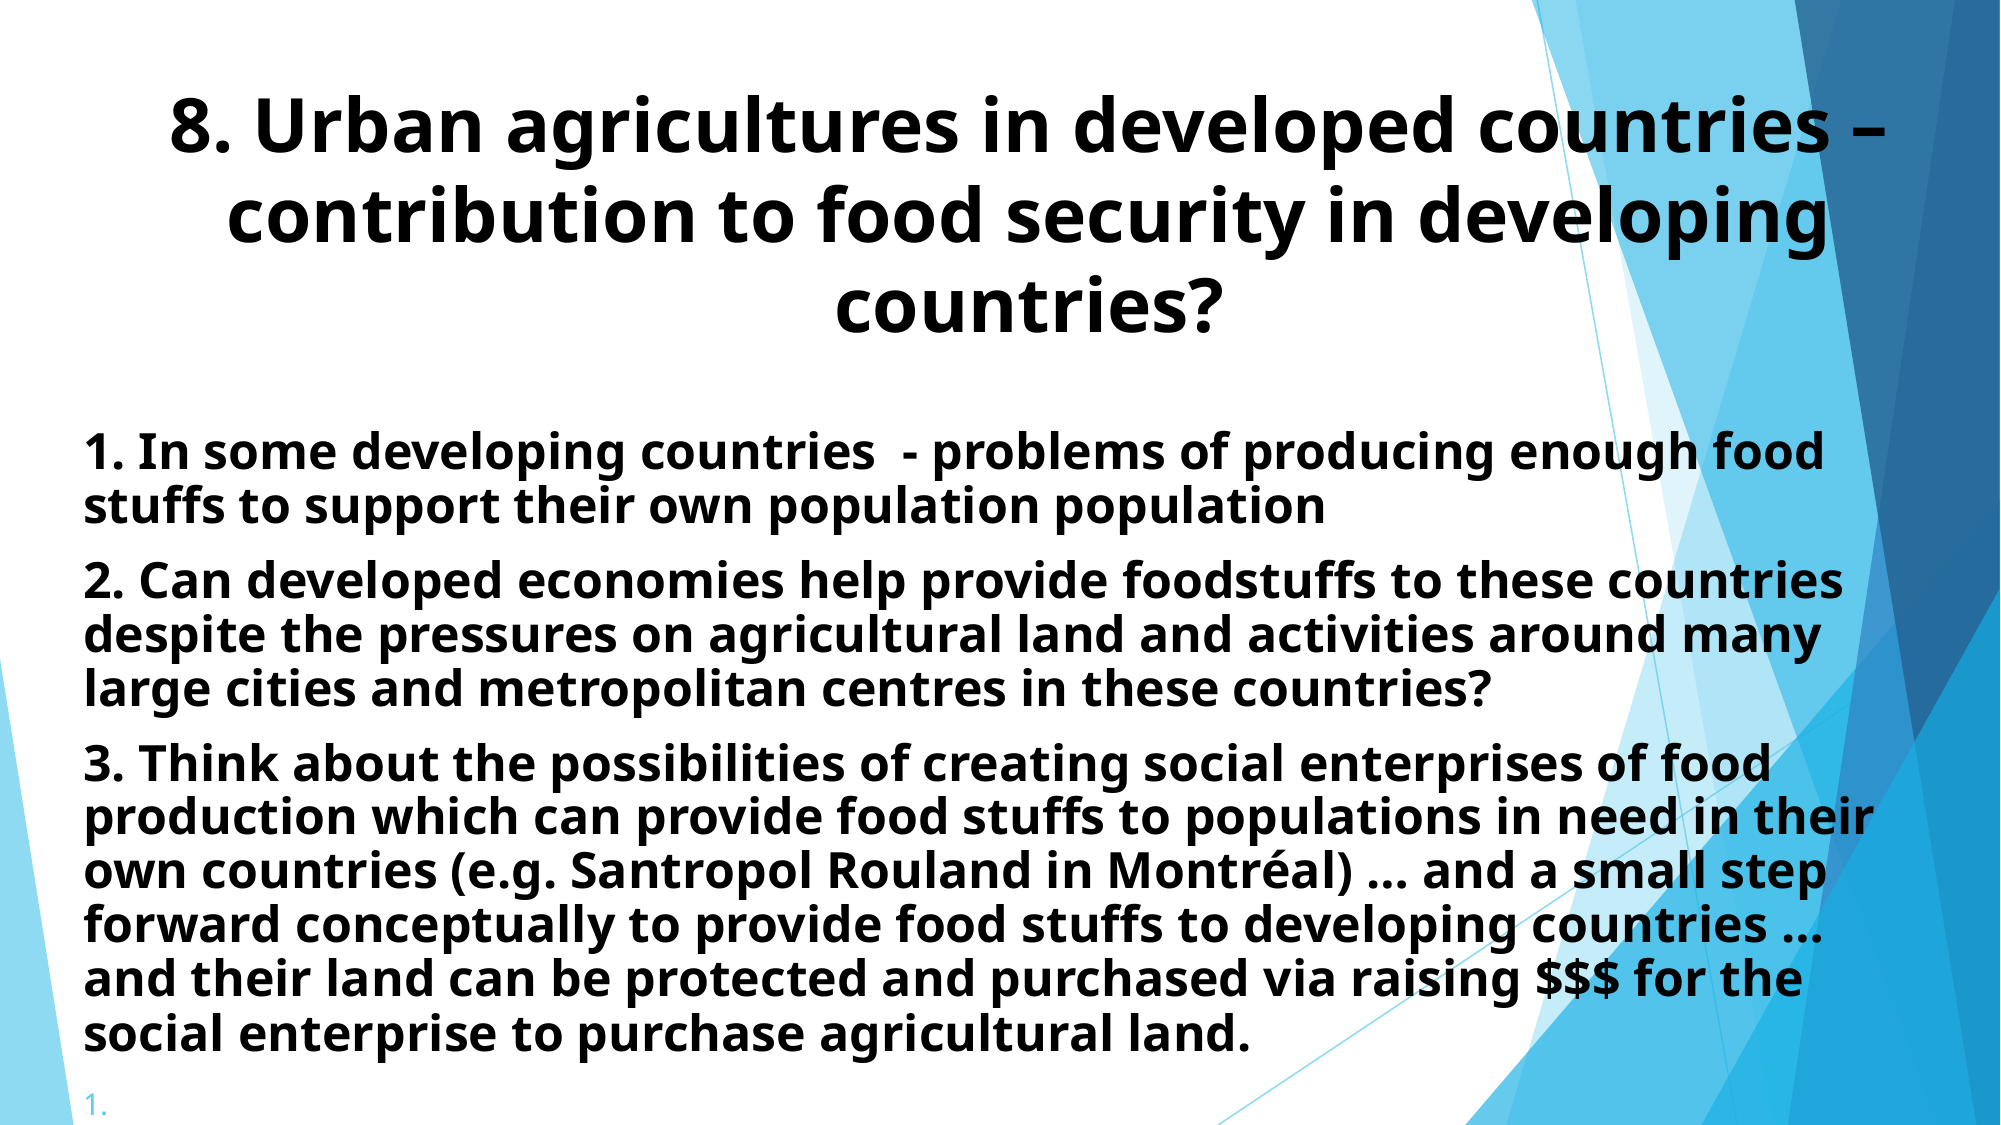

# 8. Urban agricultures in developed countries – contribution to food security in developing countries?
1. In some developing countries - problems of producing enough food stuffs to support their own population population
2. Can developed economies help provide foodstuffs to these countries despite the pressures on agricultural land and activities around many large cities and metropolitan centres in these countries?
3. Think about the possibilities of creating social enterprises of food production which can provide food stuffs to populations in need in their own countries (e.g. Santropol Rouland in Montréal) … and a small step forward conceptually to provide food stuffs to developing countries … and their land can be protected and purchased via raising $$$ for the social enterprise to purchase agricultural land.